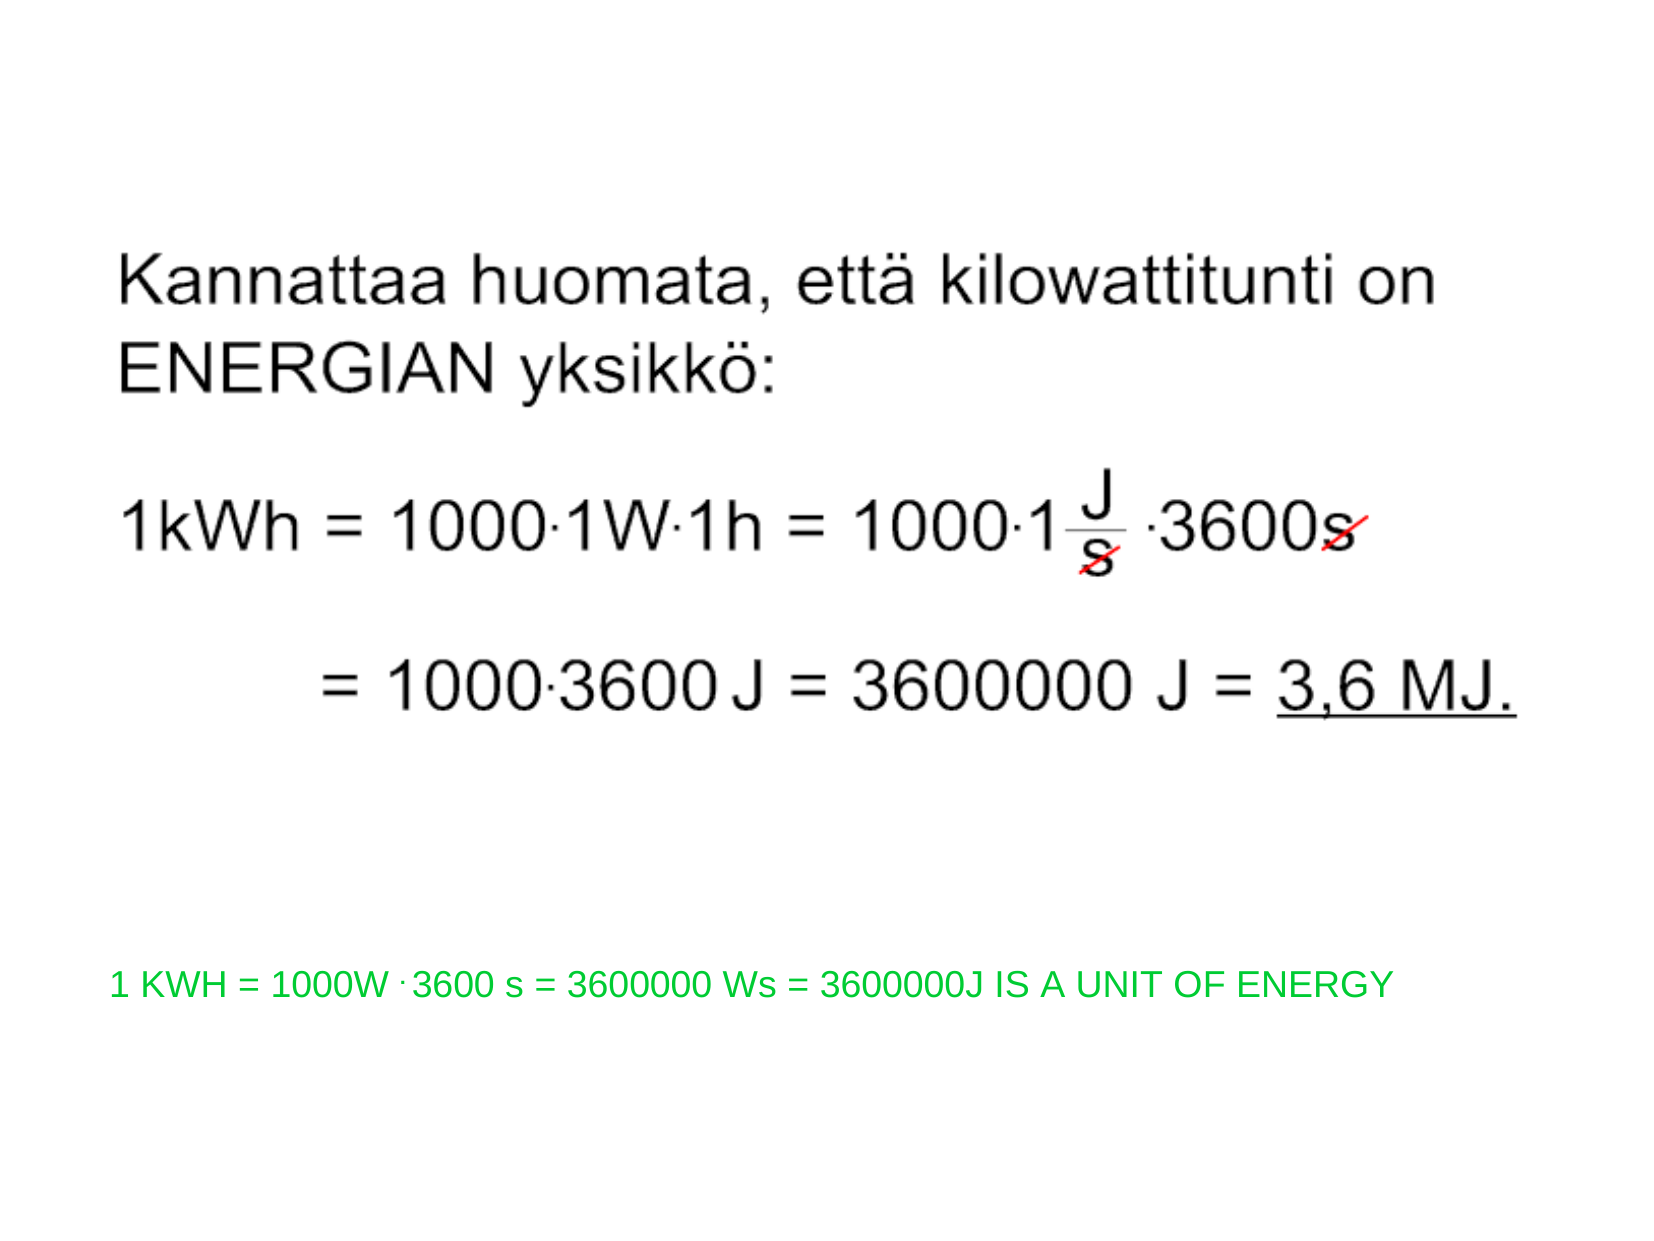

1 KWH = 1000W . 3600 s = 3600000 Ws = 3600000J IS A UNIT OF ENERGY